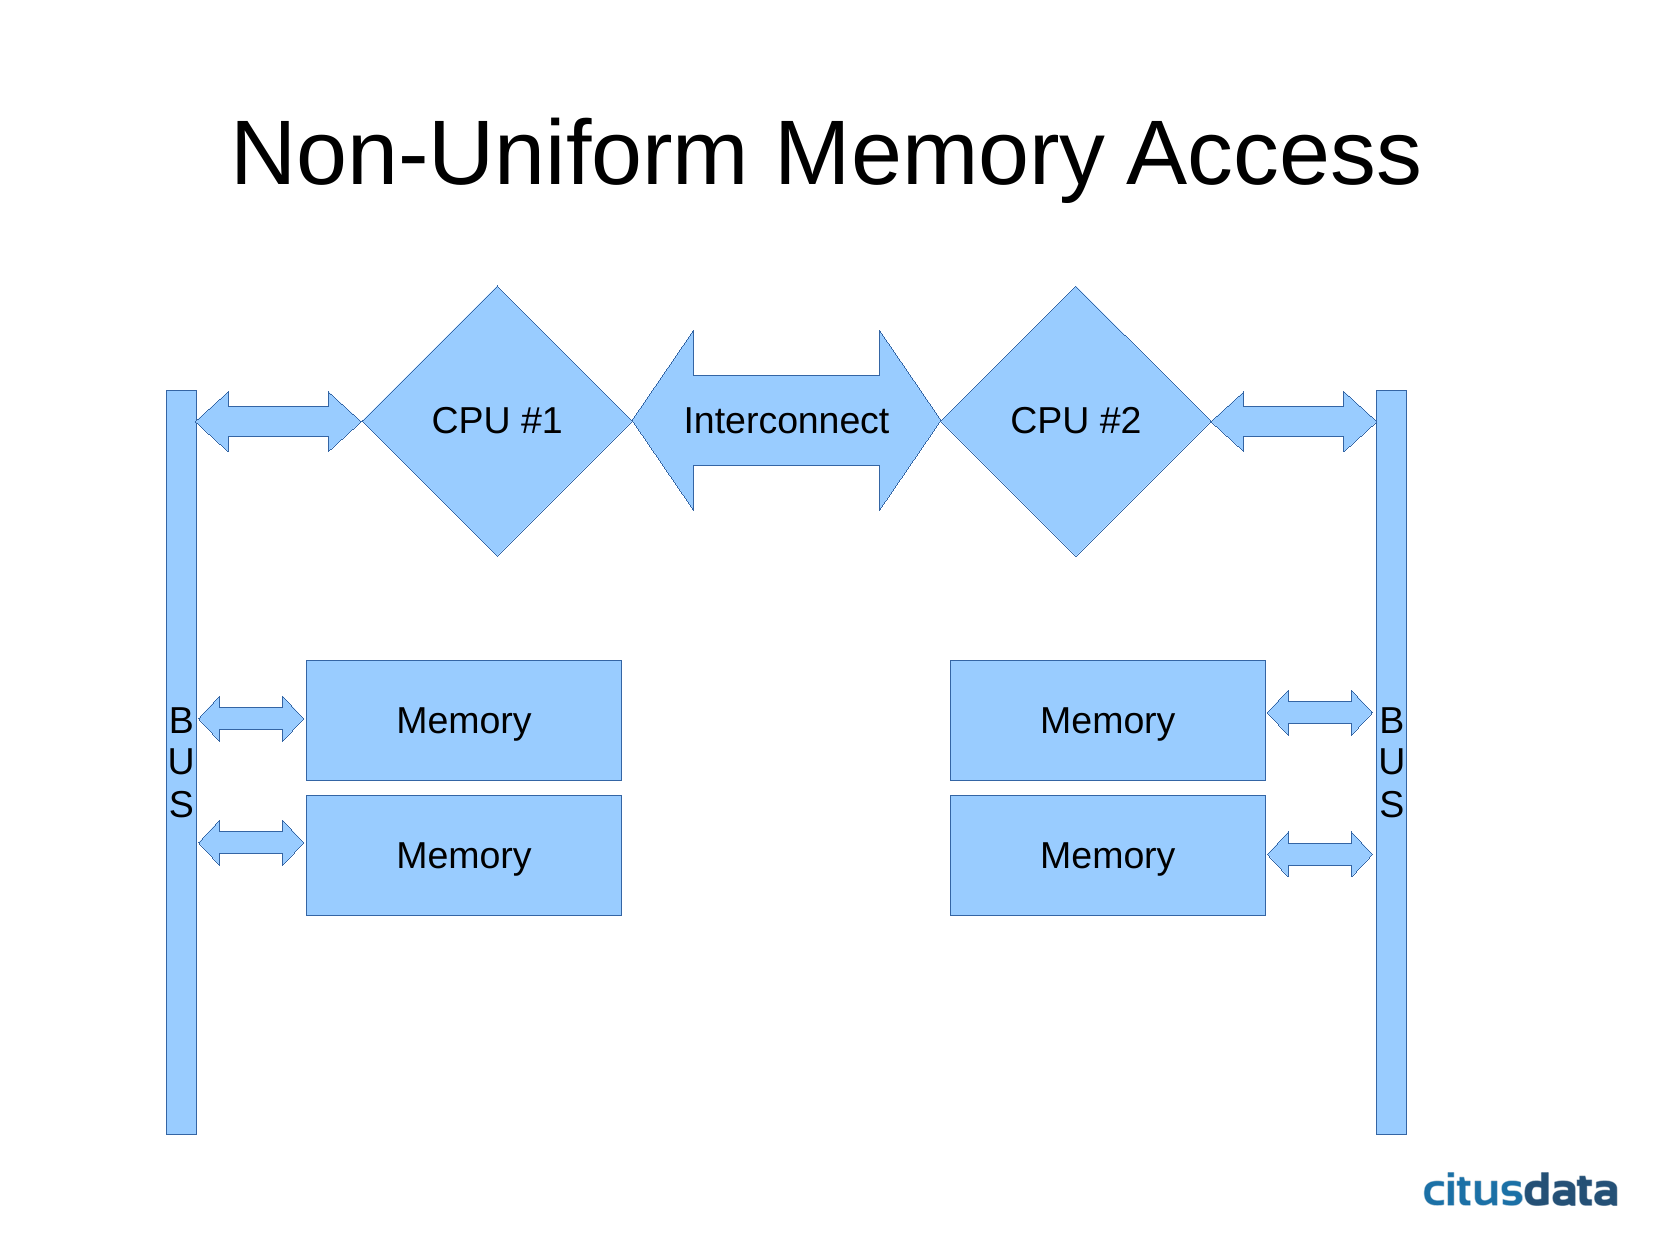

# Non-Uniform Memory Access
CPU #1
CPU #2
Interconnect
B
U
S
B
U
S
Memory
Memory
Memory
Memory